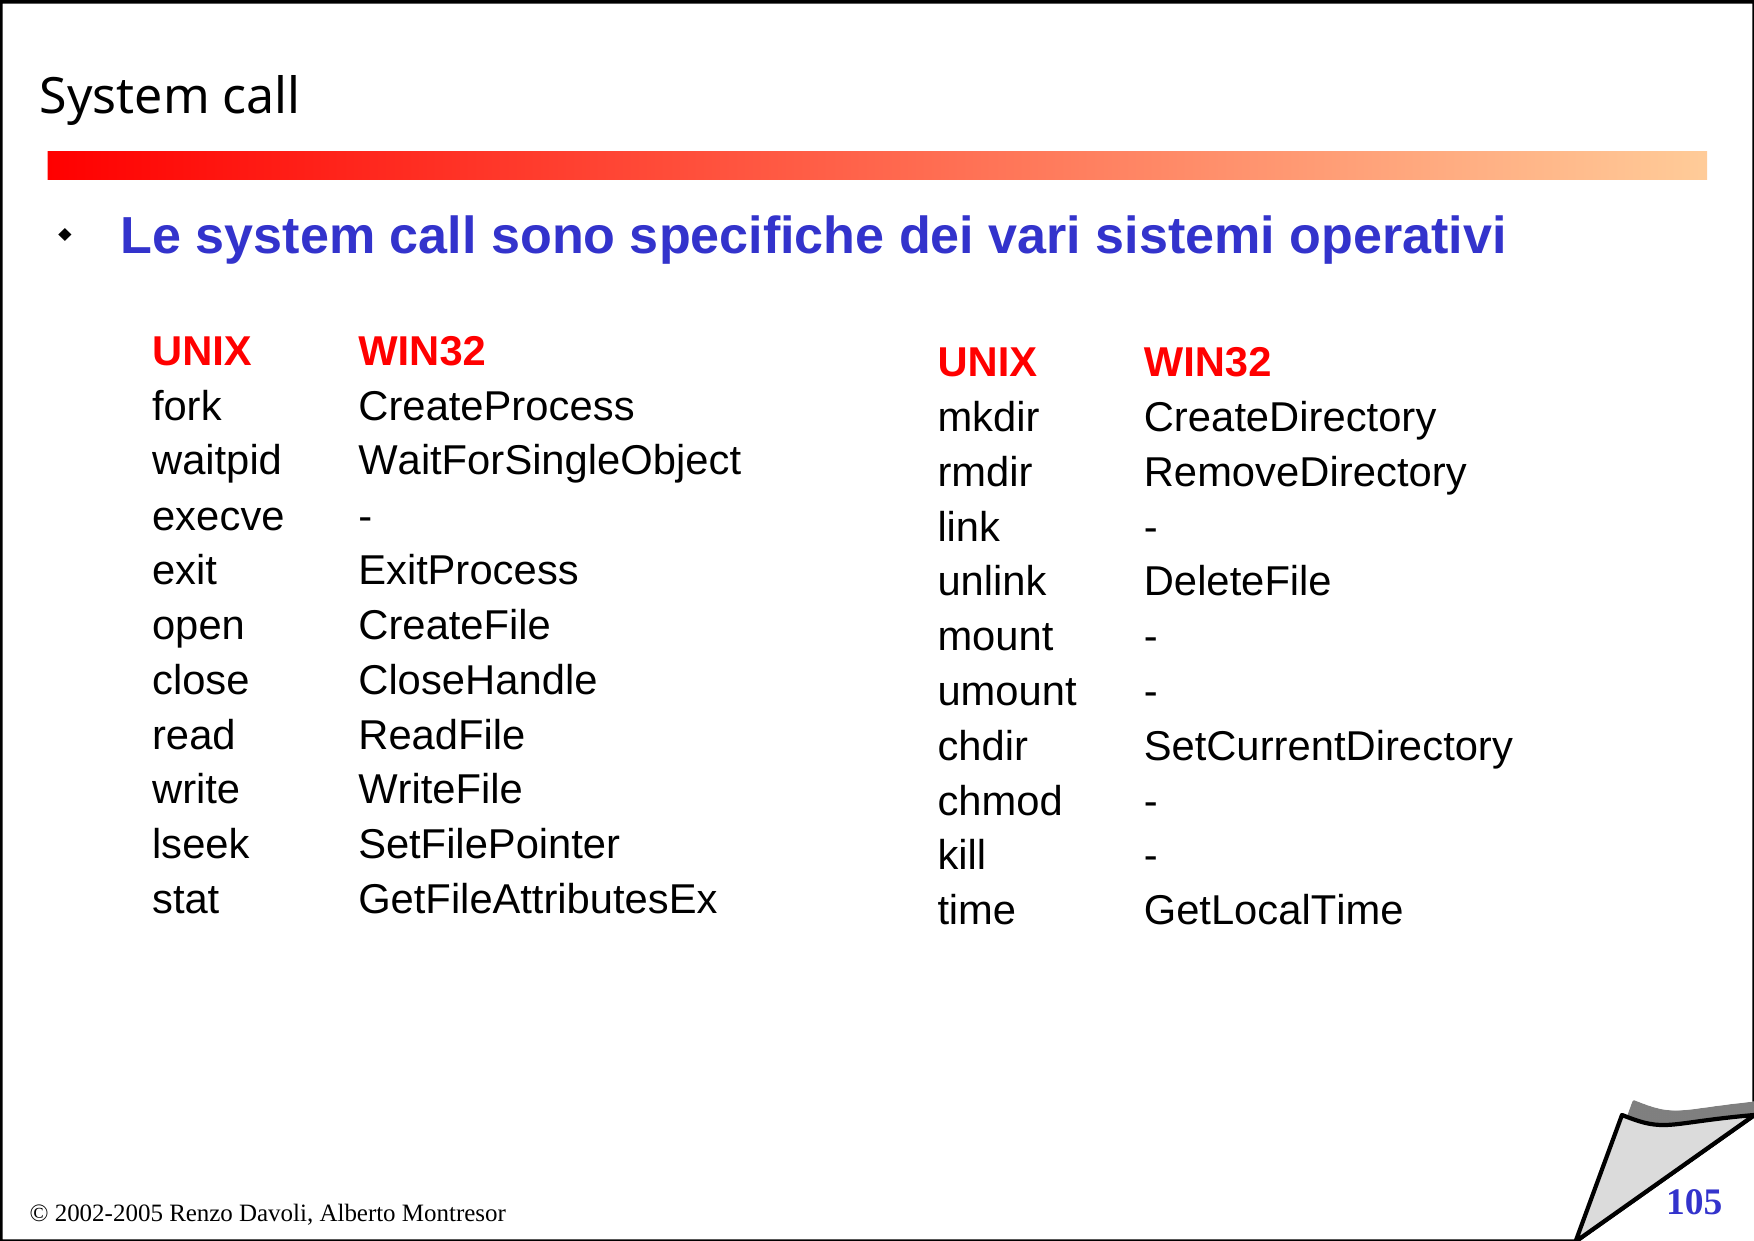

# System call
Le system call sono specifiche dei vari sistemi operativi
UNIX	WIN32
fork	CreateProcess
waitpid	WaitForSingleObject
execve	-
exit	ExitProcess
open	CreateFile
close	CloseHandle
read	ReadFile
write	WriteFile
lseek	SetFilePointer
stat	GetFileAttributesEx
UNIX	WIN32
mkdir	CreateDirectory
rmdir	RemoveDirectory
link	-
unlink	DeleteFile
mount	-
umount	-
chdir	SetCurrentDirectory
chmod	-
kill	-
time	GetLocalTime